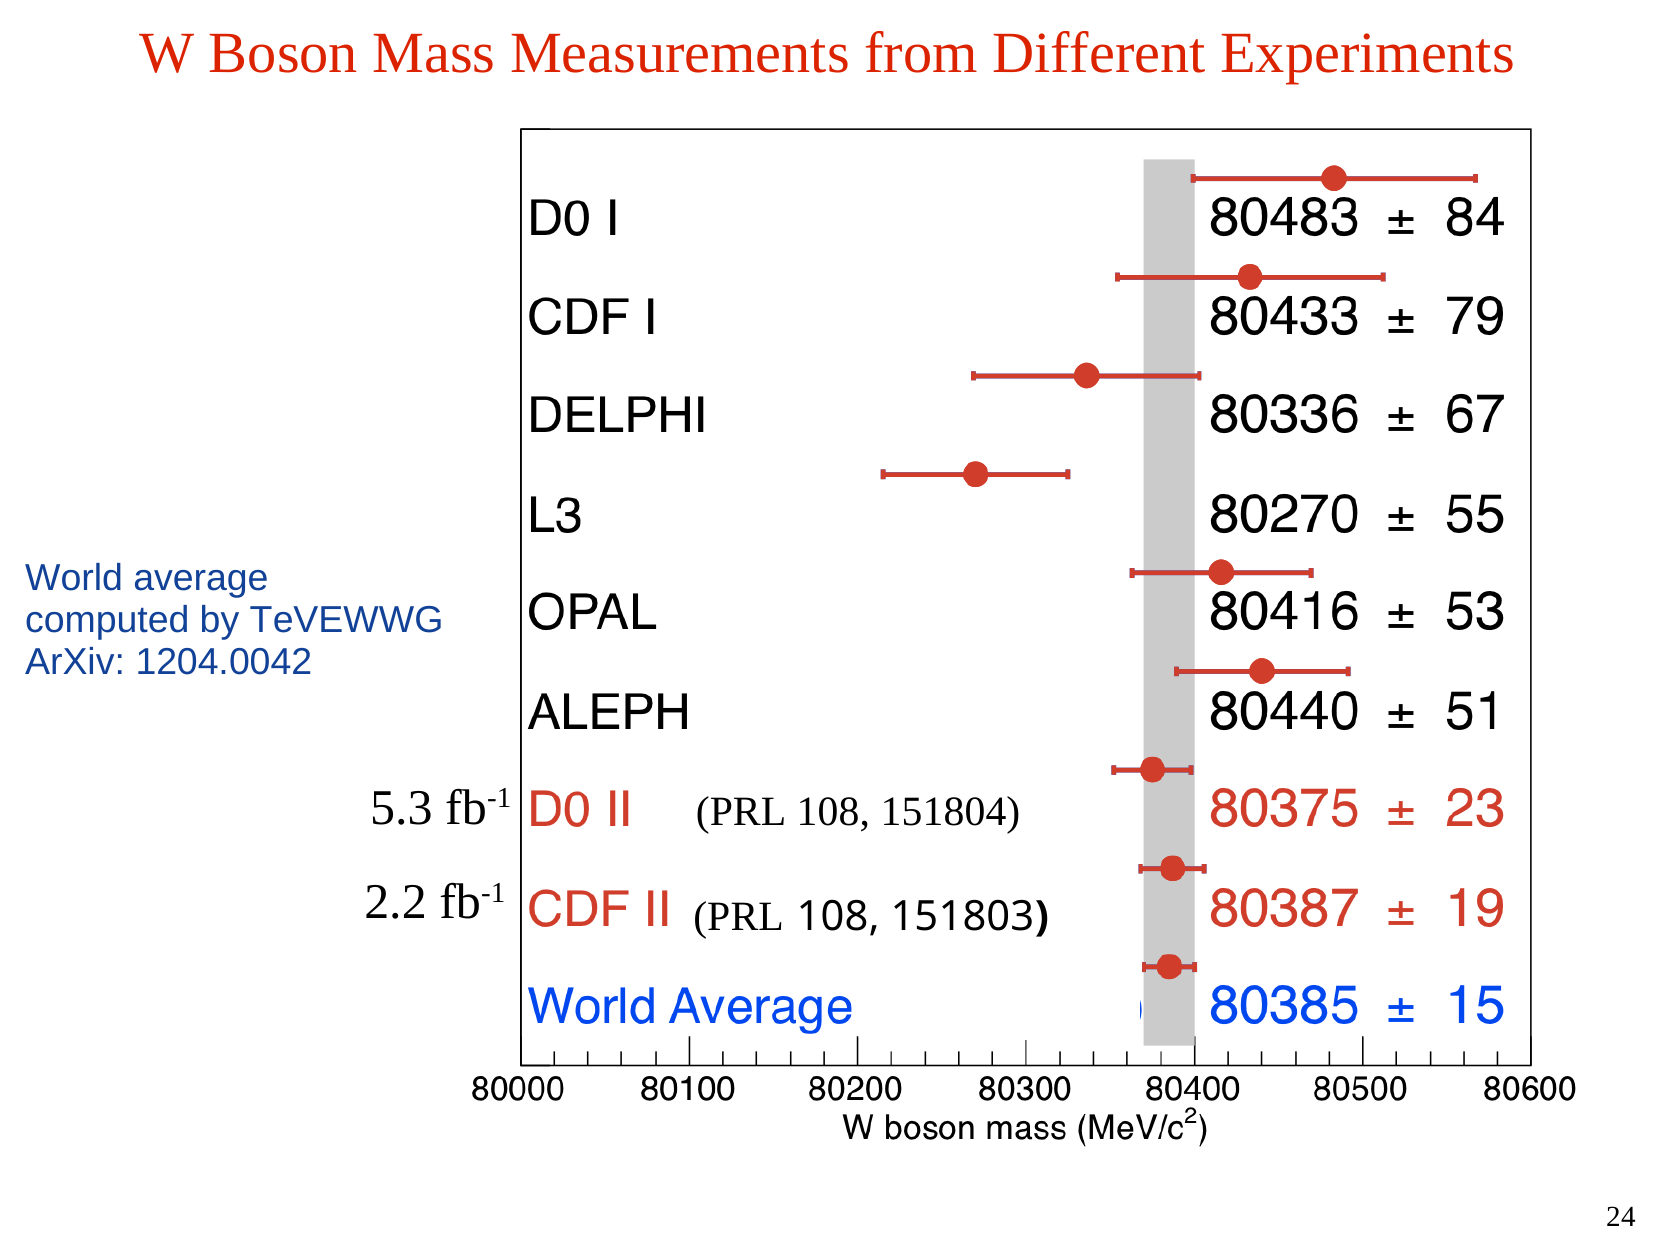

# W Boson Mass Measurements from Different Experiments
World average
computed by TeVEWWG
ArXiv: 1204.0042
5.3 fb-1
(PRL 108, 151804)
2.2 fb-1
(PRL 108, 151803)
24